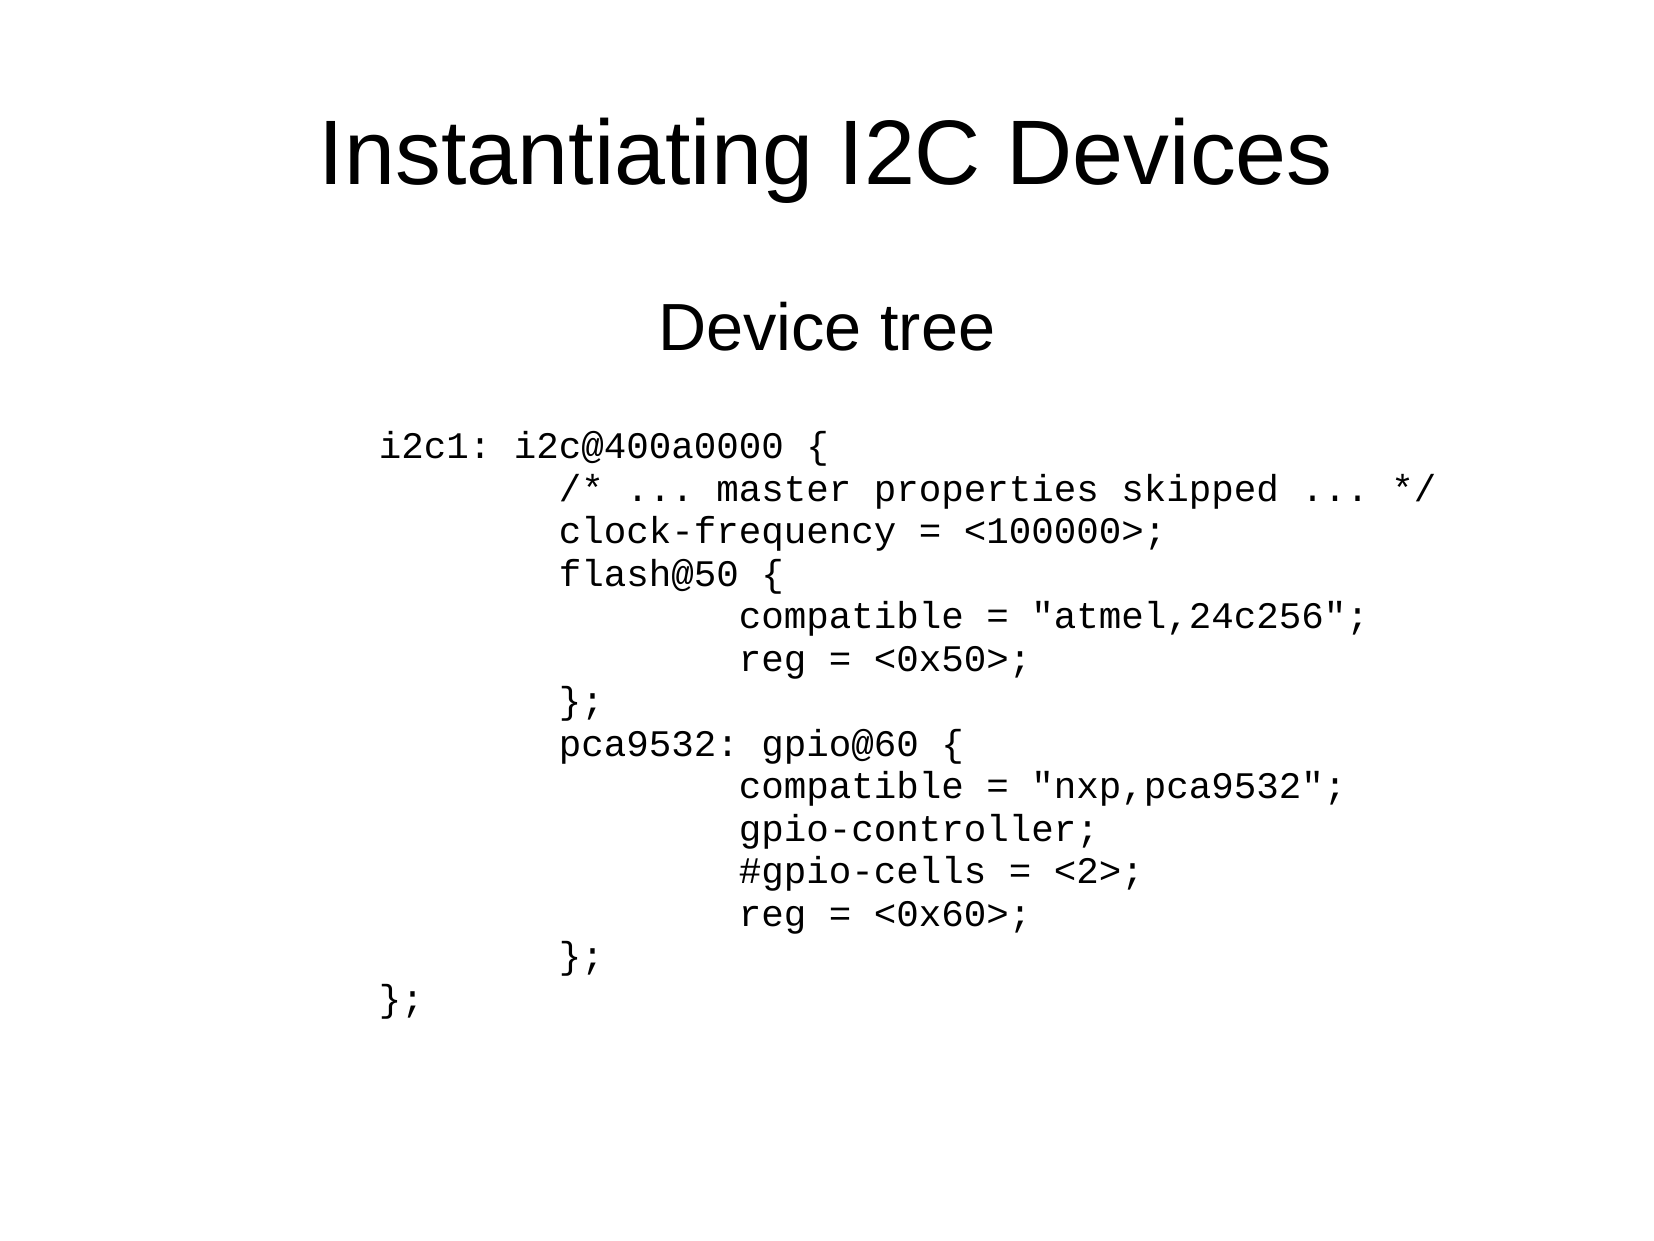

# Instantiating I2C Devices
Device tree
 i2c1: i2c@400a0000 {
 /* ... master properties skipped ... */
 clock-frequency = <100000>;
 flash@50 {
 compatible = "atmel,24c256";
 reg = <0x50>;
 };
 pca9532: gpio@60 {
 compatible = "nxp,pca9532";
 gpio-controller;
 #gpio-cells = <2>;
 reg = <0x60>;
 };
 };